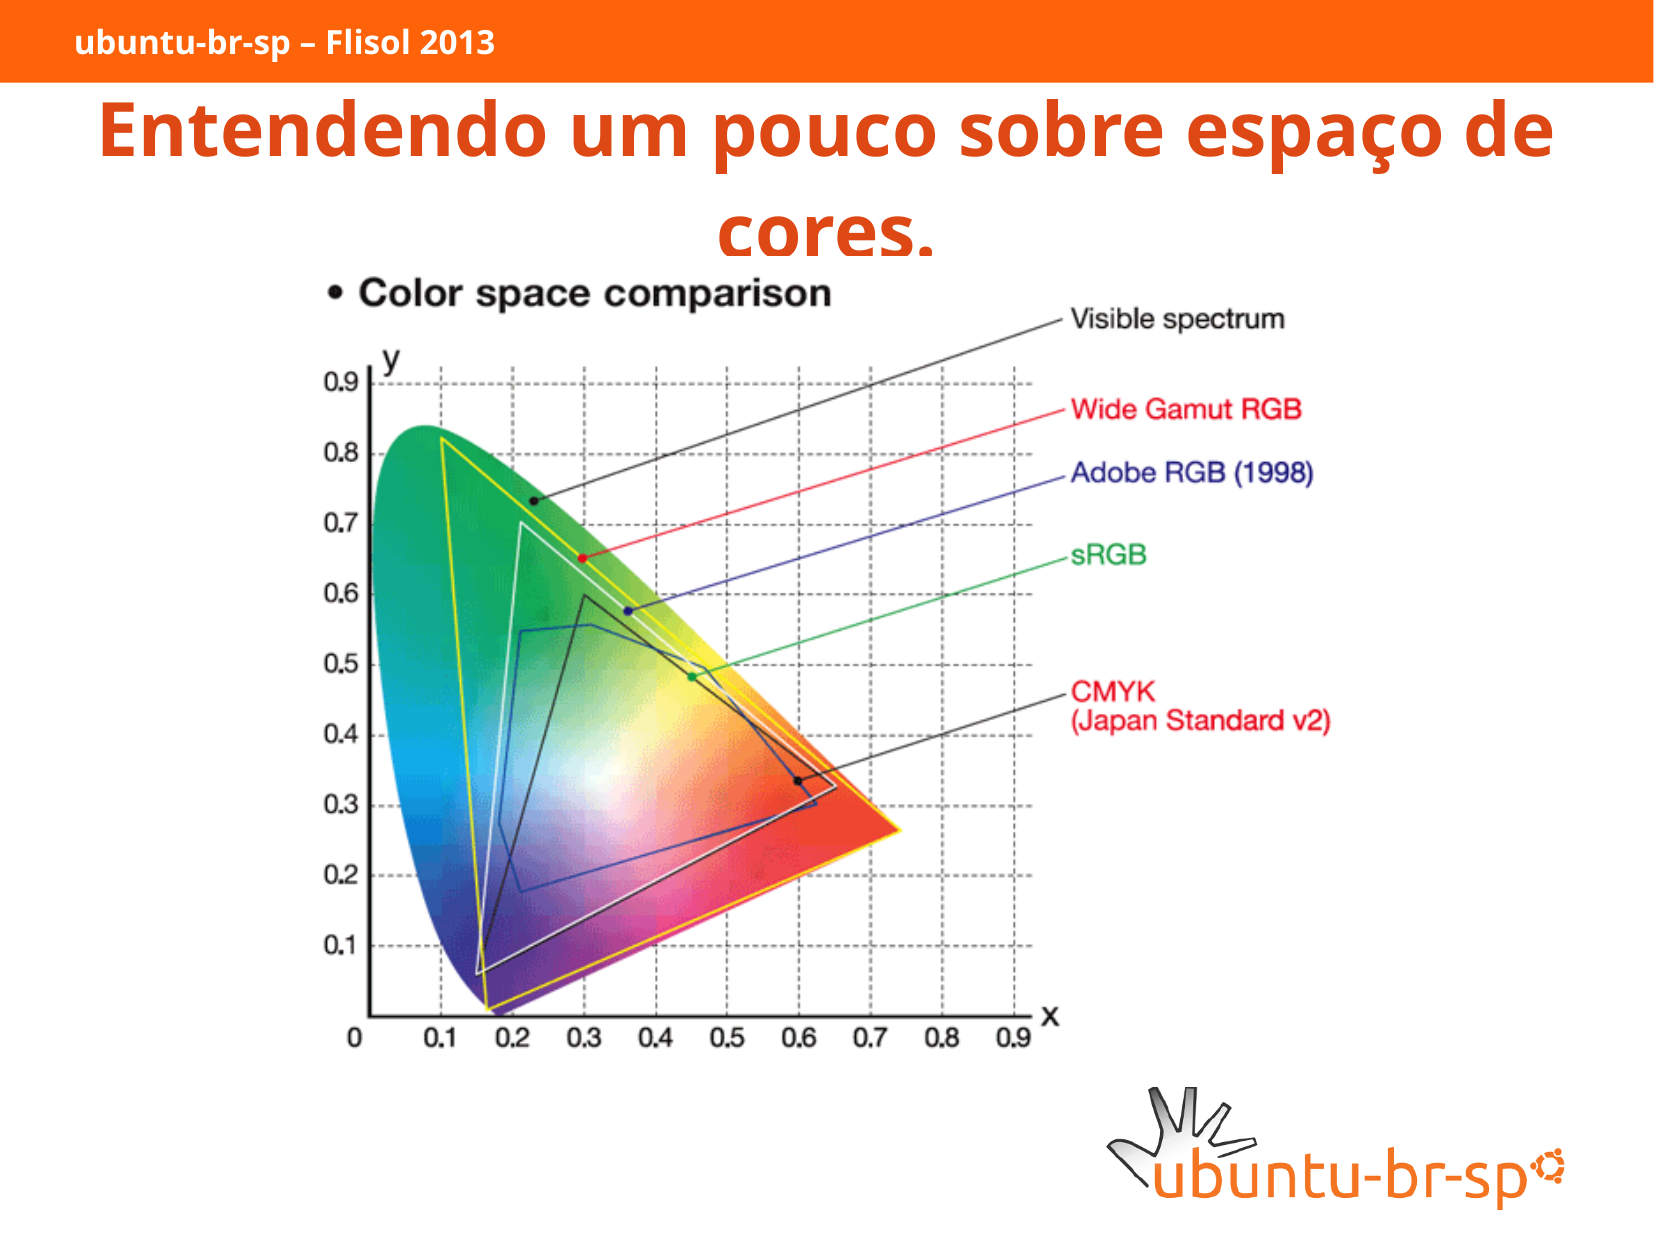

# Entendendo um pouco sobre espaço de cores.